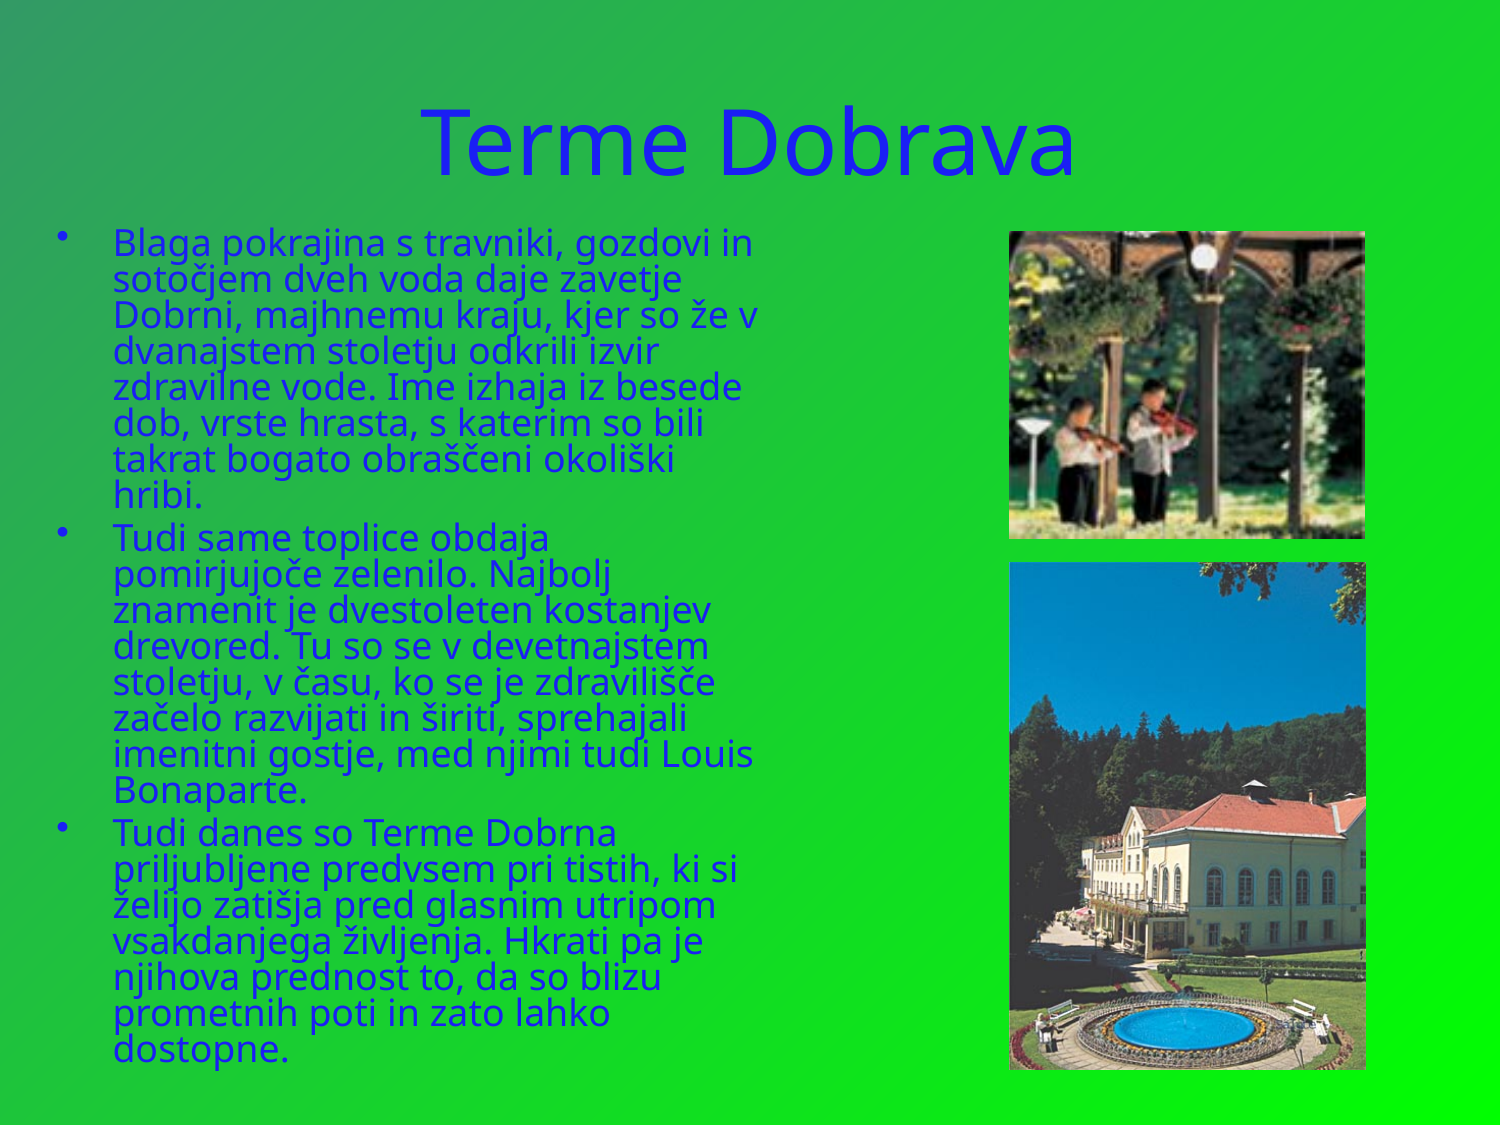

# Terme Dobrava
Blaga pokrajina s travniki, gozdovi in sotočjem dveh voda daje zavetje Dobrni, majhnemu kraju, kjer so že v dvanajstem stoletju odkrili izvir zdravilne vode. Ime izhaja iz besede dob, vrste hrasta, s katerim so bili takrat bogato obraščeni okoliški hribi.
Tudi same toplice obdaja pomirjujoče zelenilo. Najbolj znamenit je dvestoleten kostanjev drevored. Tu so se v devetnajstem stoletju, v času, ko se je zdravilišče začelo razvijati in širiti, sprehajali imenitni gostje, med njimi tudi Louis Bonaparte.
Tudi danes so Terme Dobrna priljubljene predvsem pri tistih, ki si želijo zatišja pred glasnim utripom vsakdanjega življenja. Hkrati pa je njihova prednost to, da so blizu prometnih poti in zato lahko dostopne.